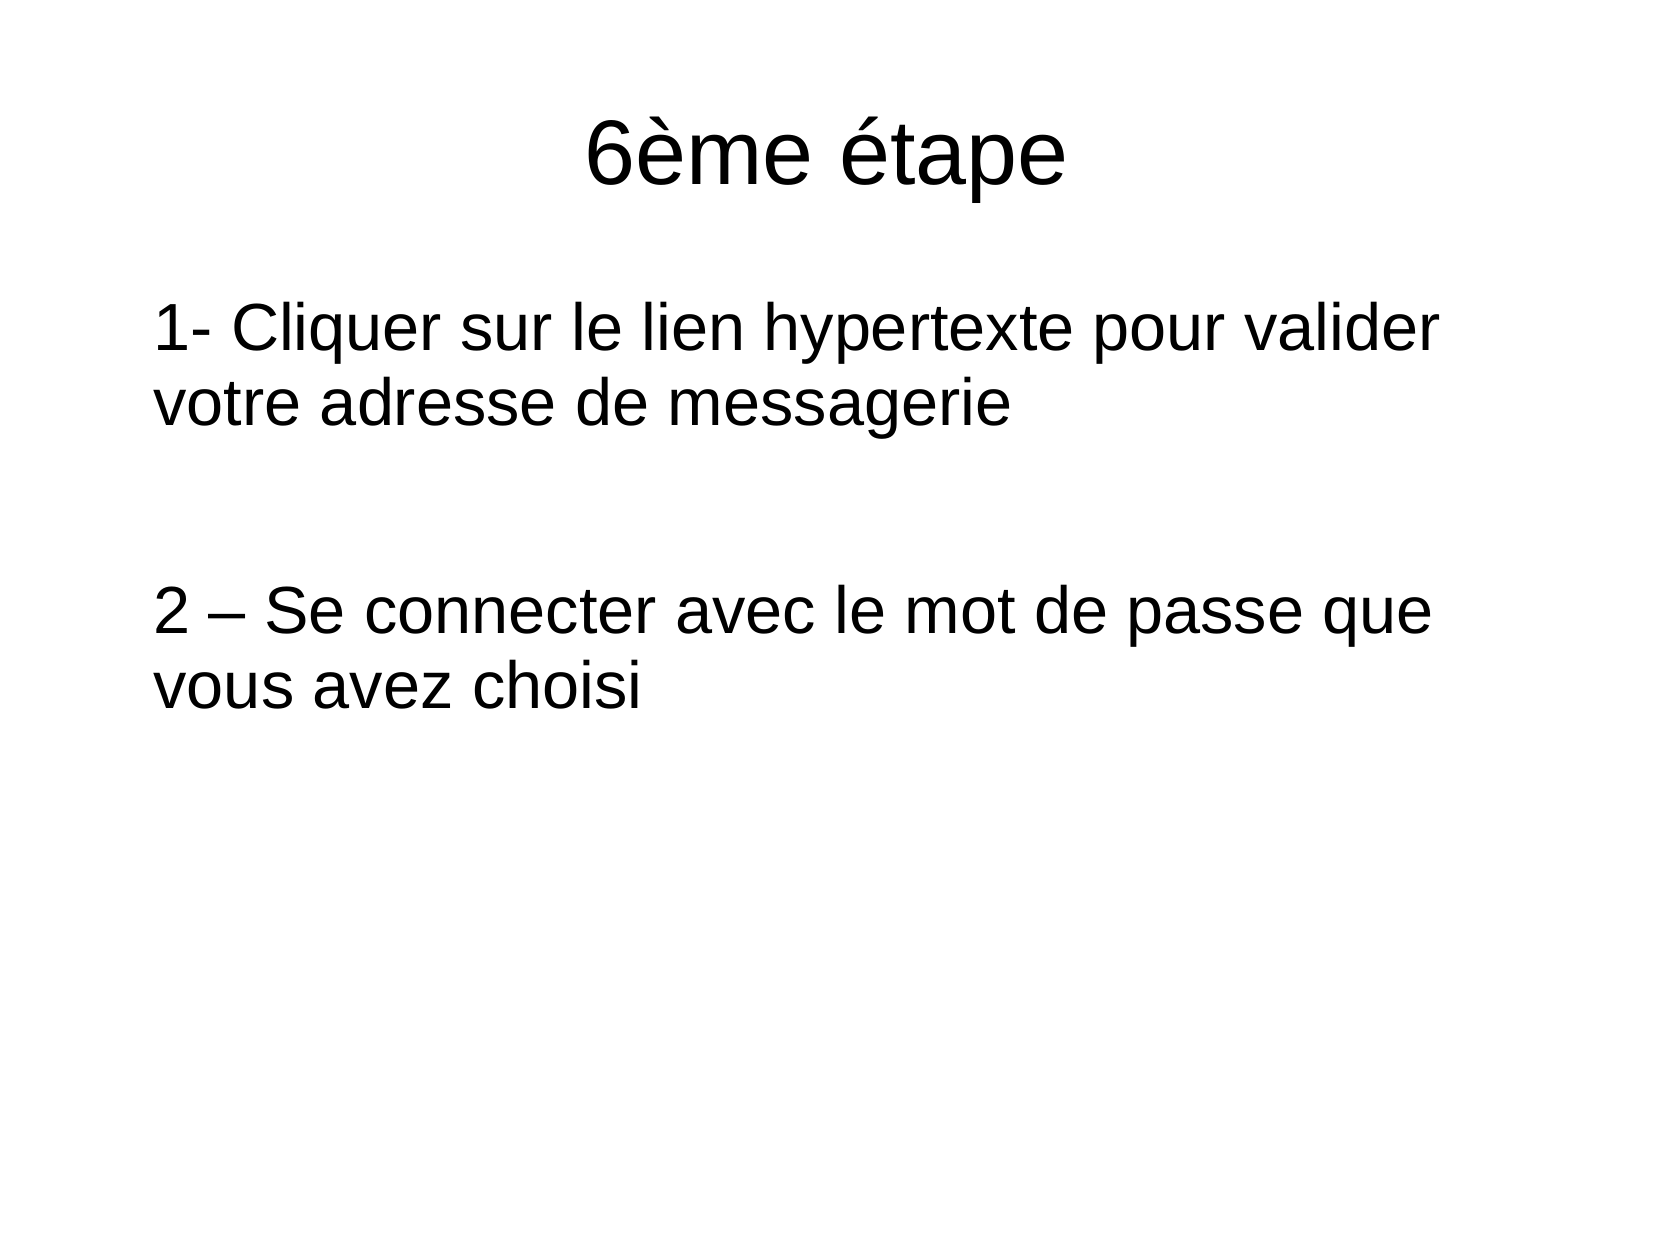

# 6ème étape
1- Cliquer sur le lien hypertexte pour valider votre adresse de messagerie
2 – Se connecter avec le mot de passe que vous avez choisi